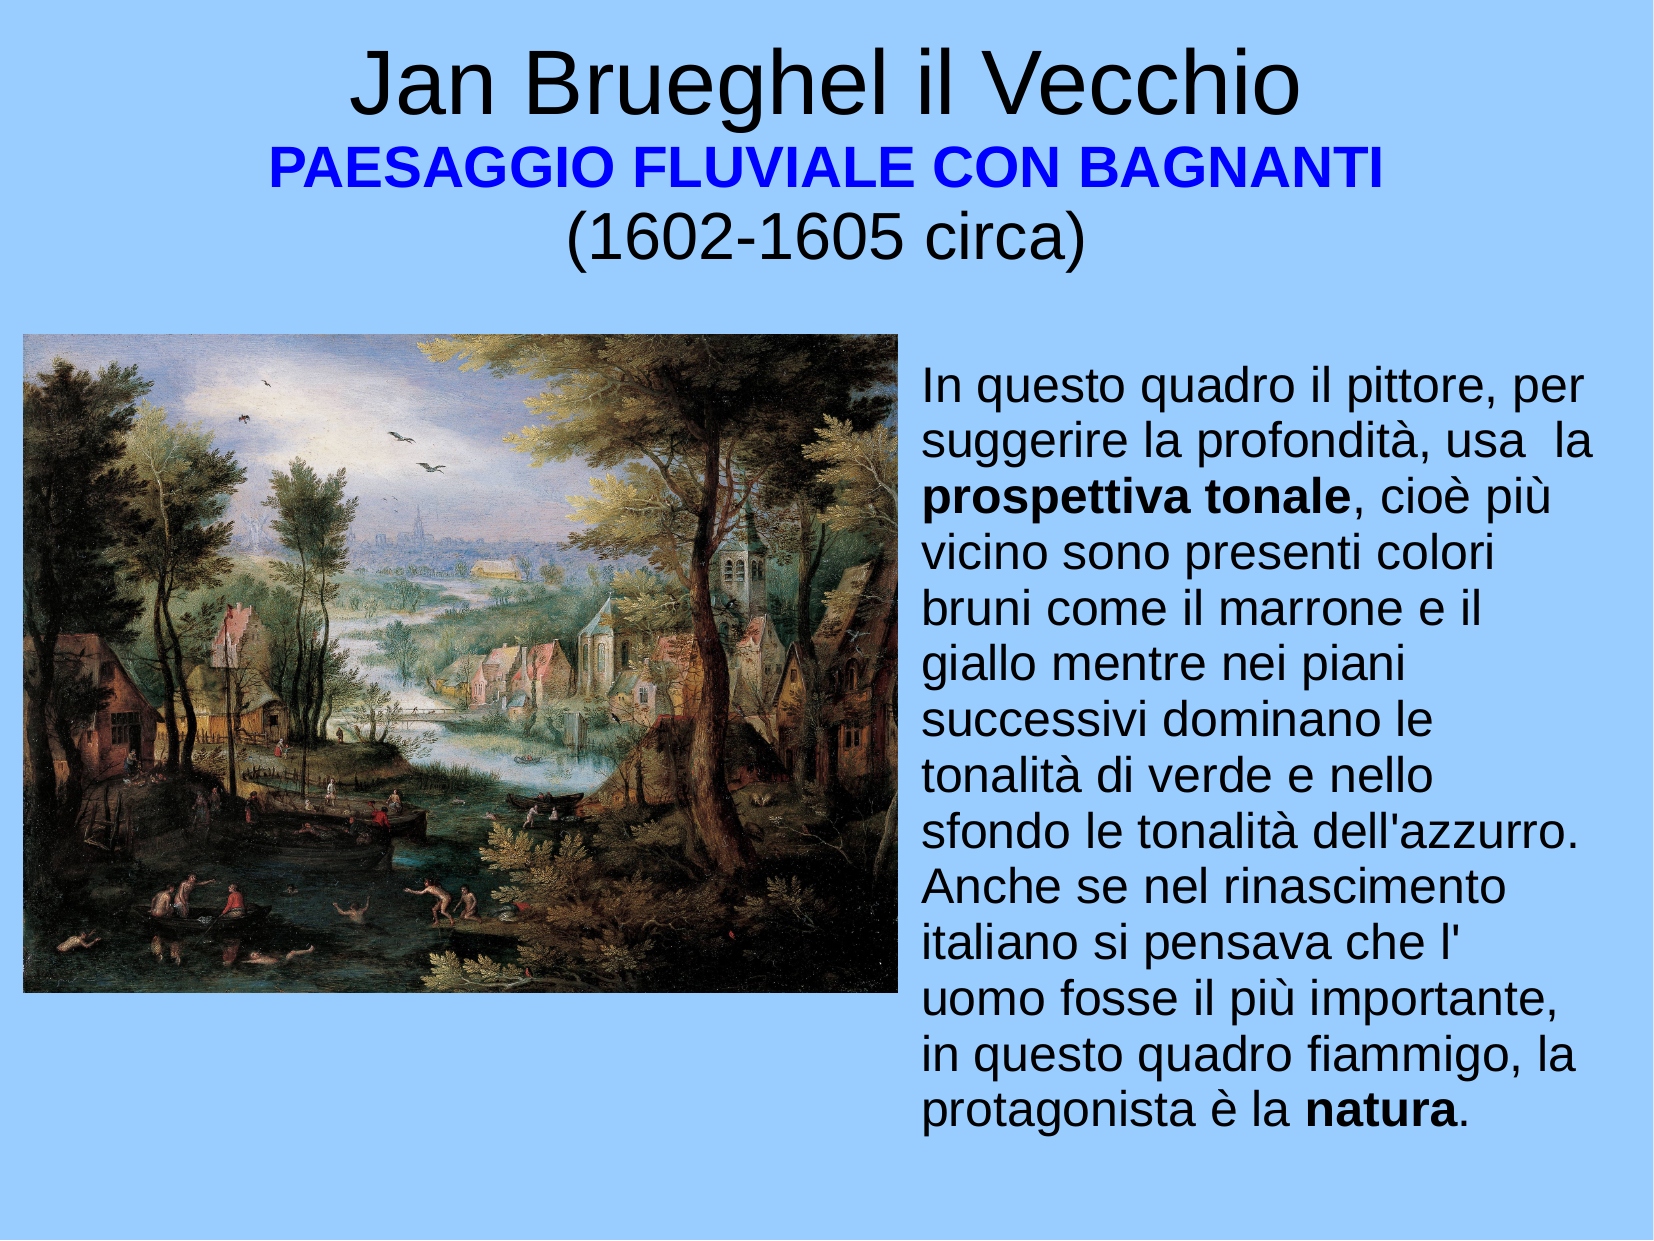

# Jan Brueghel il Vecchio PAESAGGIO FLUVIALE CON BAGNANTI (1602-1605 circa)
In questo quadro il pittore, per suggerire la profondità, usa la prospettiva tonale, cioè più vicino sono presenti colori bruni come il marrone e il giallo mentre nei piani successivi dominano le tonalità di verde e nello sfondo le tonalità dell'azzurro. Anche se nel rinascimento italiano si pensava che l' uomo fosse il più importante, in questo quadro fiammigo, la protagonista è la natura.